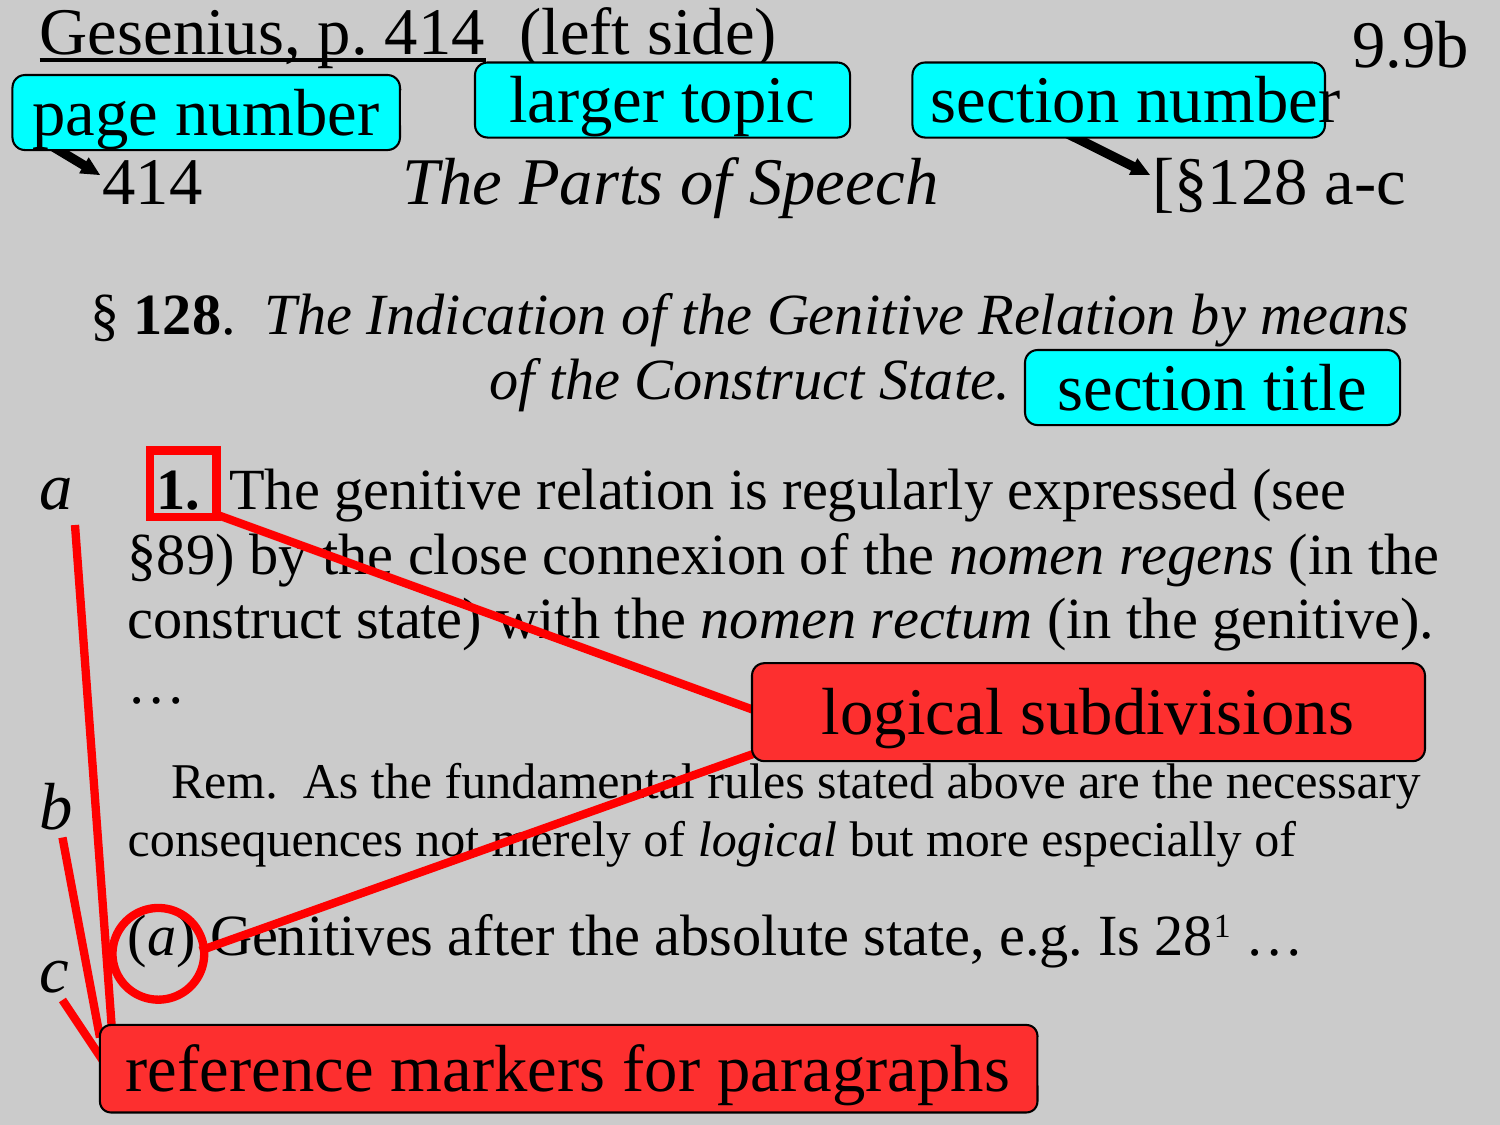

9.9b
Gesenius, p. 414 (left side)
larger topic
section number
page number
414		The Parts of Speech		[§128 a-c
§ 128. The Indication of the Genitive Relation by means of the Construct State.
section title
a
 1. The genitive relation is regularly expressed (see §89) by the close connexion of the nomen regens (in the construct state) with the nomen rectum (in the genitive). …
 Rem. As the fundamental rules stated above are the necessary consequences not merely of logical but more especially of
(a) Genitives after the absolute state, e.g. Is 281 …
logical subdivisions
reference markers for paragraphs
b
c